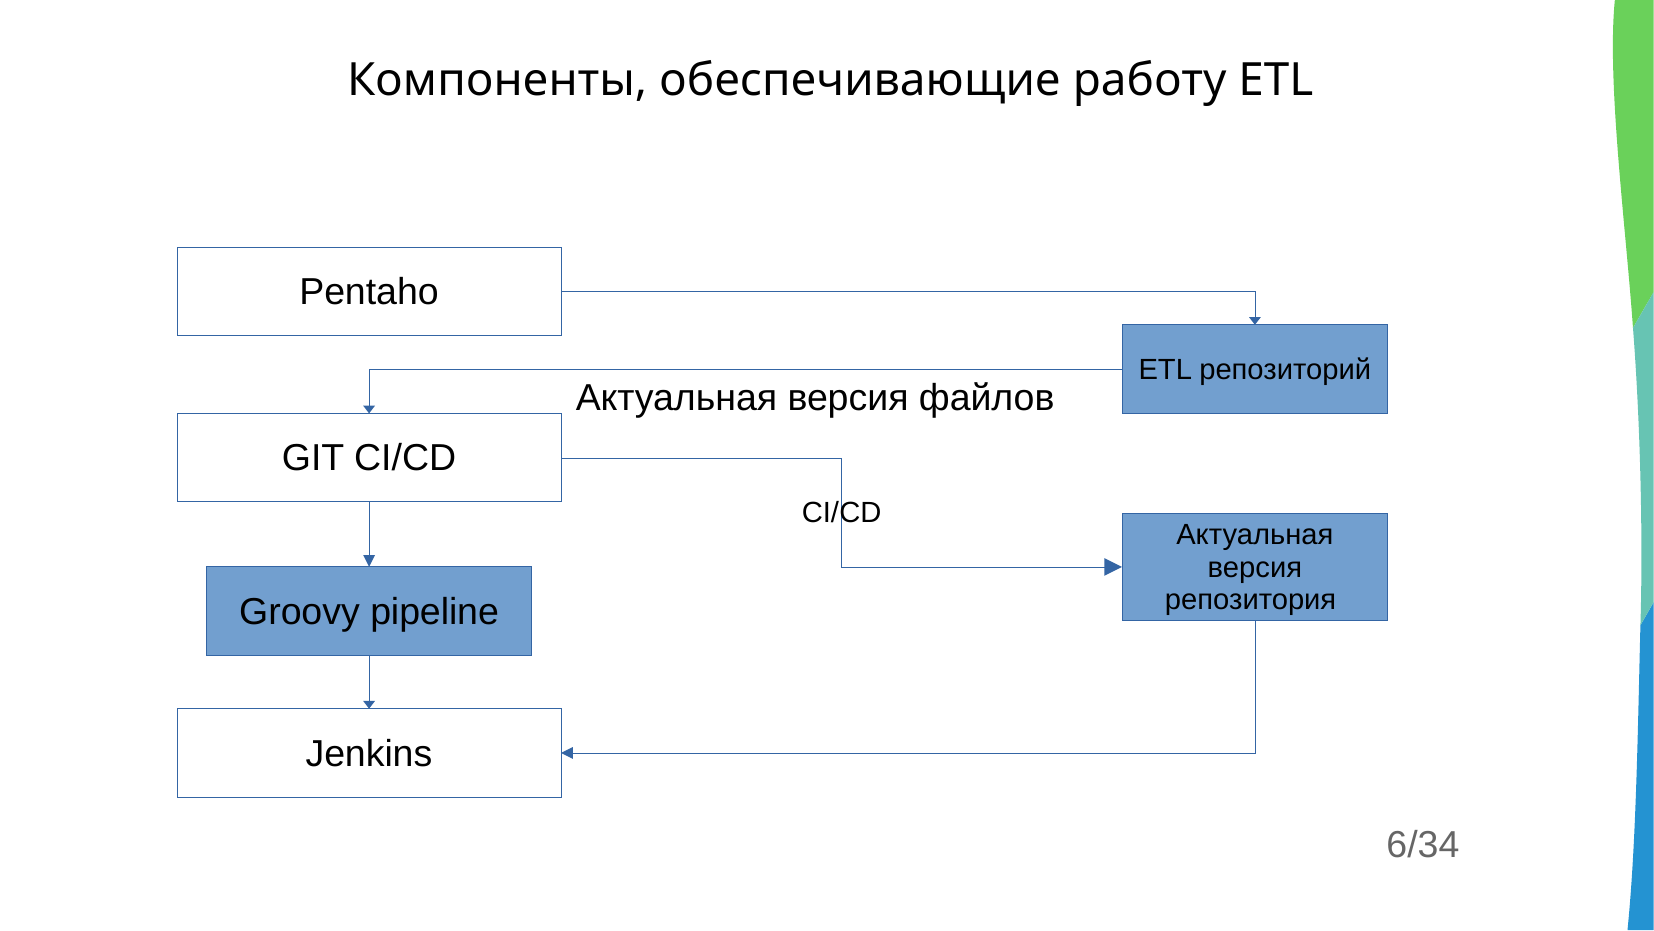

# Компоненты, обеспечивающие работу ETL
Pentaho
ETL репозиторий
Актуальная версия файлов
GIT CI/CD
Актуальная версия репозитория
Groovy pipeline
Jenkins